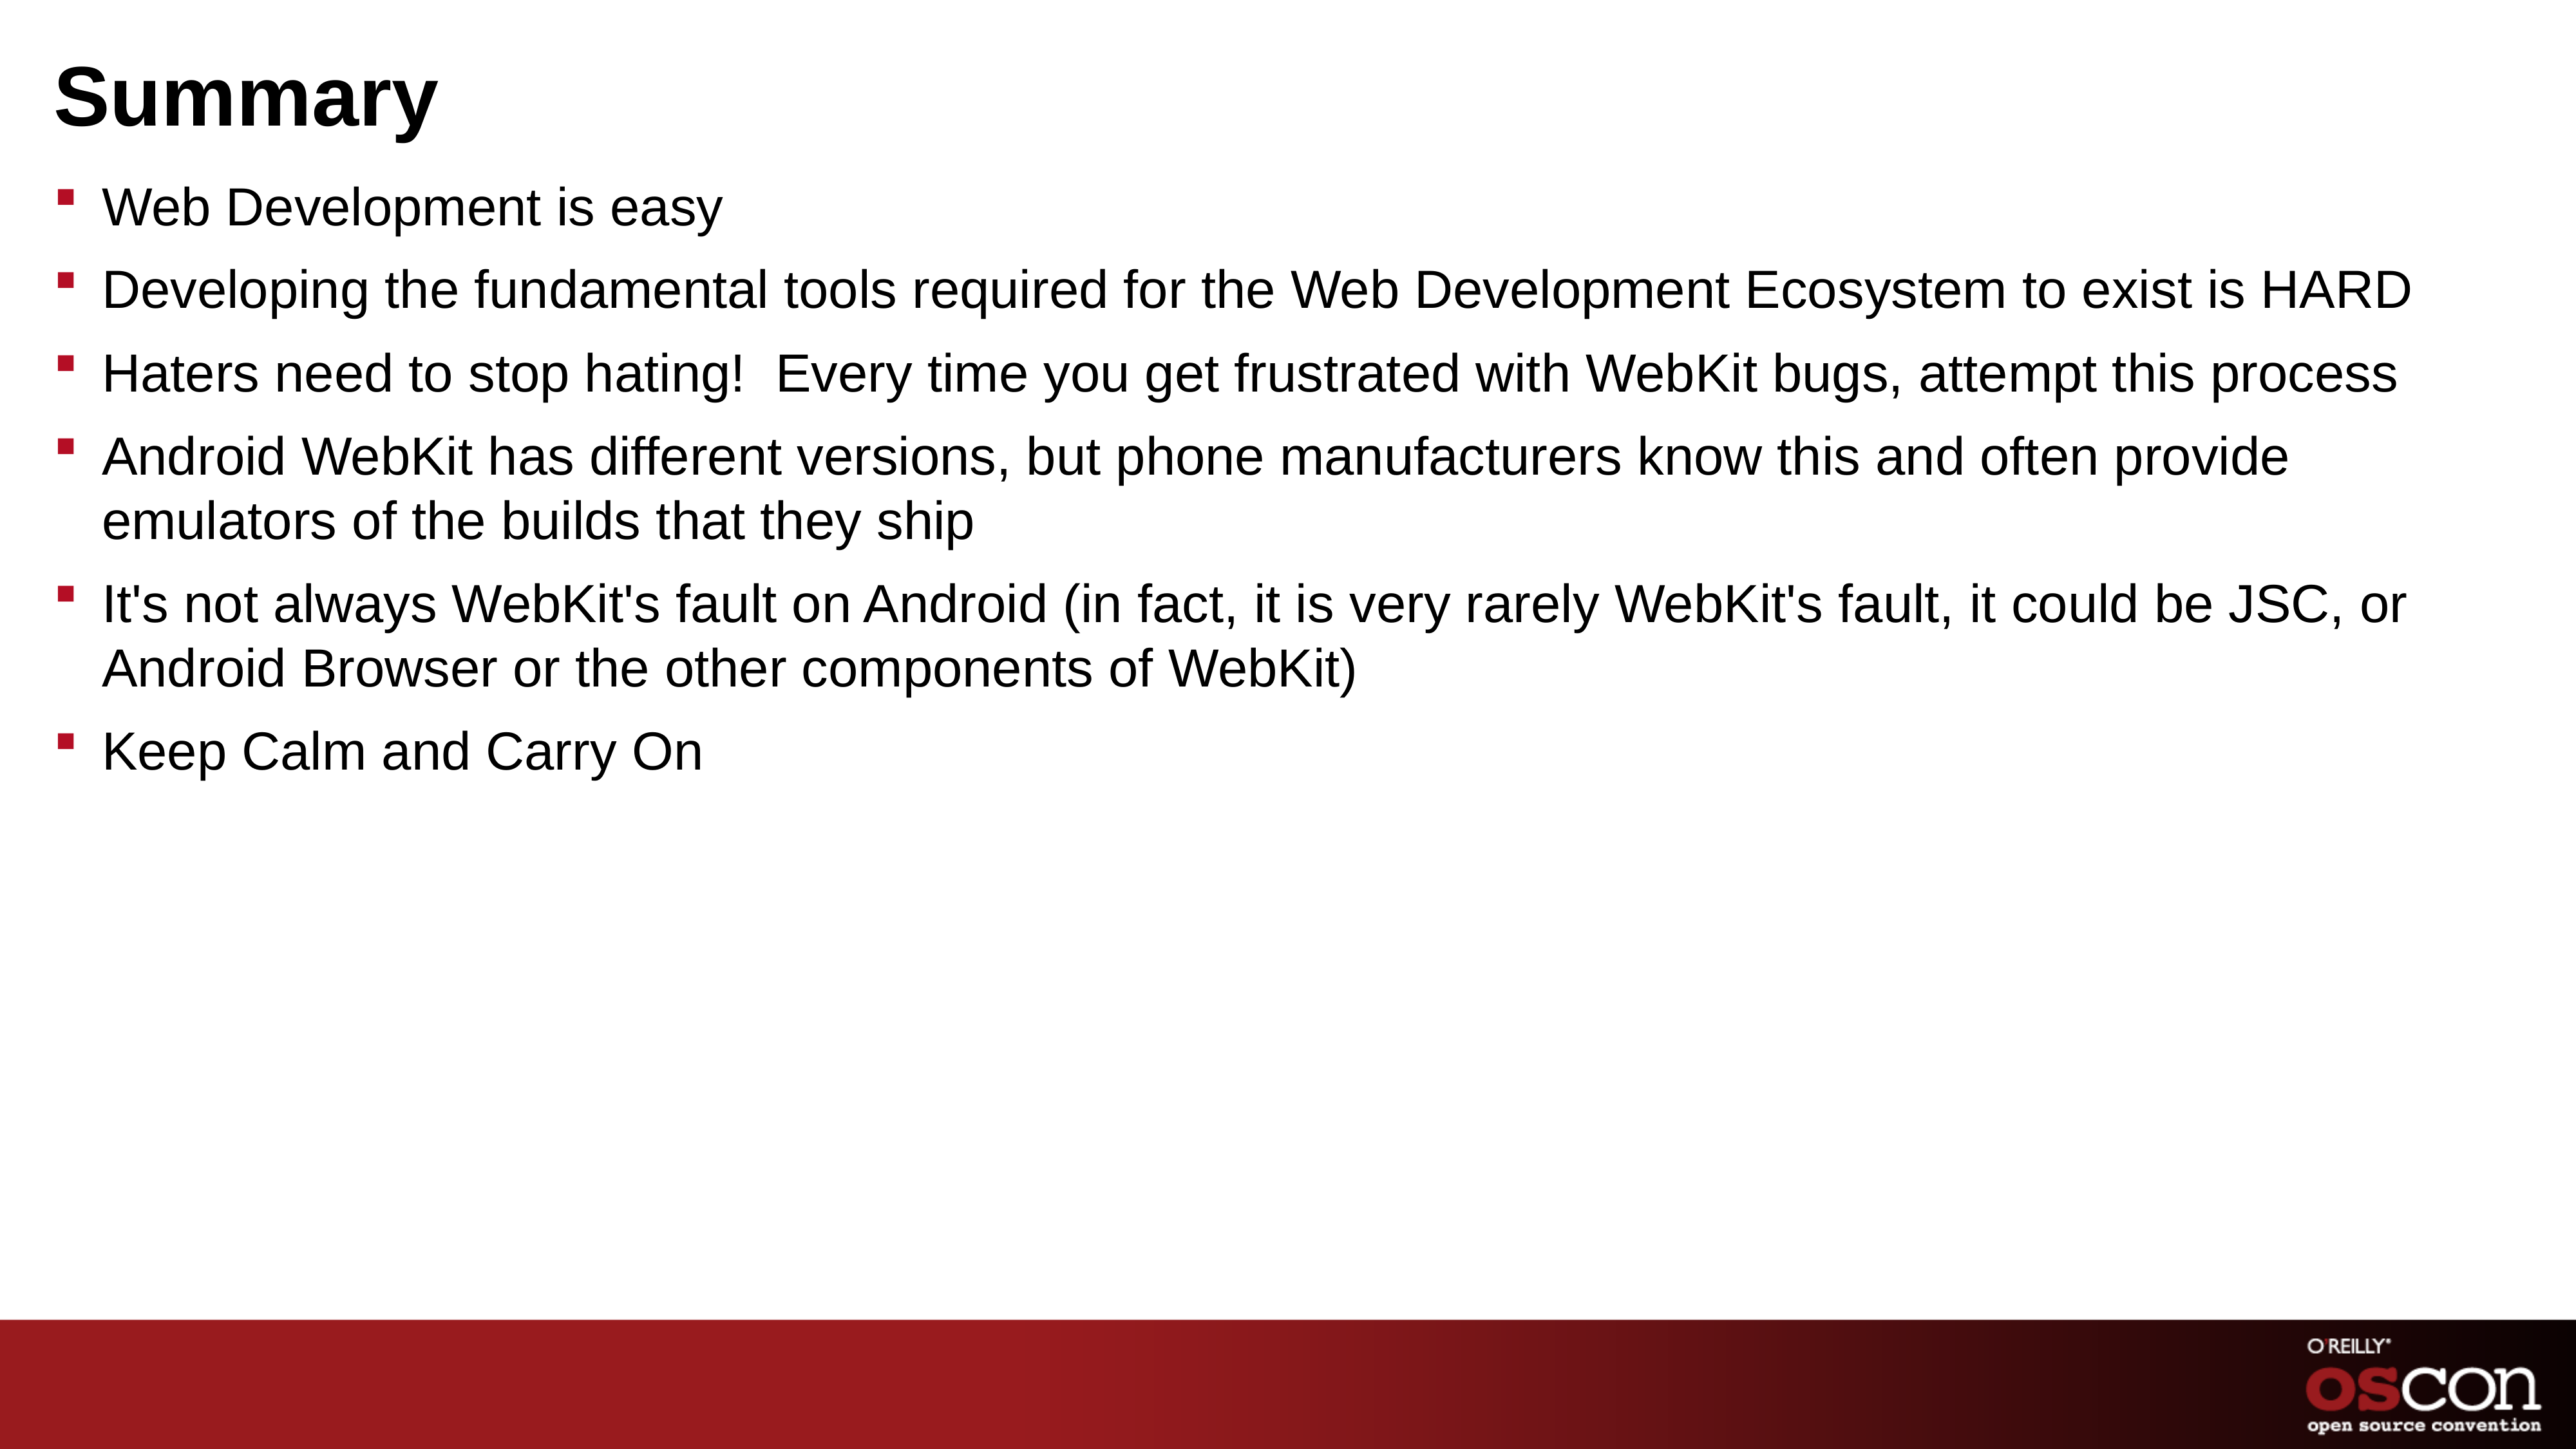

# Summary
Web Development is easy
Developing the fundamental tools required for the Web Development Ecosystem to exist is HARD
Haters need to stop hating! Every time you get frustrated with WebKit bugs, attempt this process
Android WebKit has different versions, but phone manufacturers know this and often provide emulators of the builds that they ship
It's not always WebKit's fault on Android (in fact, it is very rarely WebKit's fault, it could be JSC, or Android Browser or the other components of WebKit)
Keep Calm and Carry On